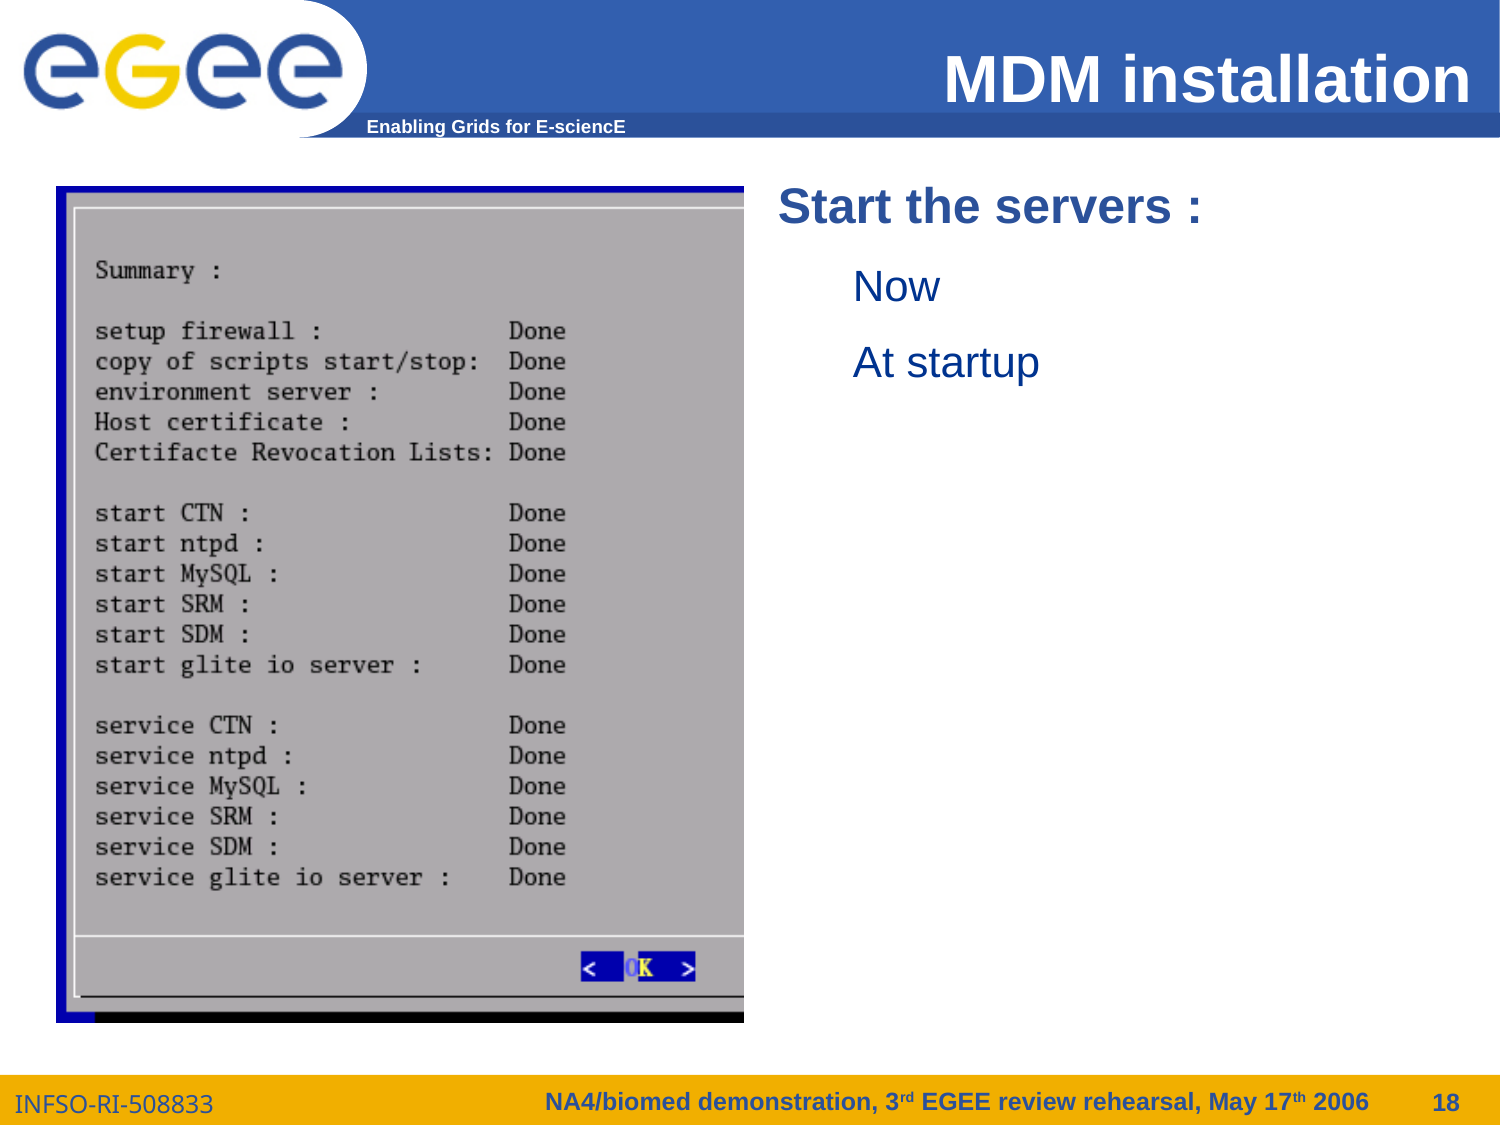

# MDM installation
Start the servers :
Now
At startup